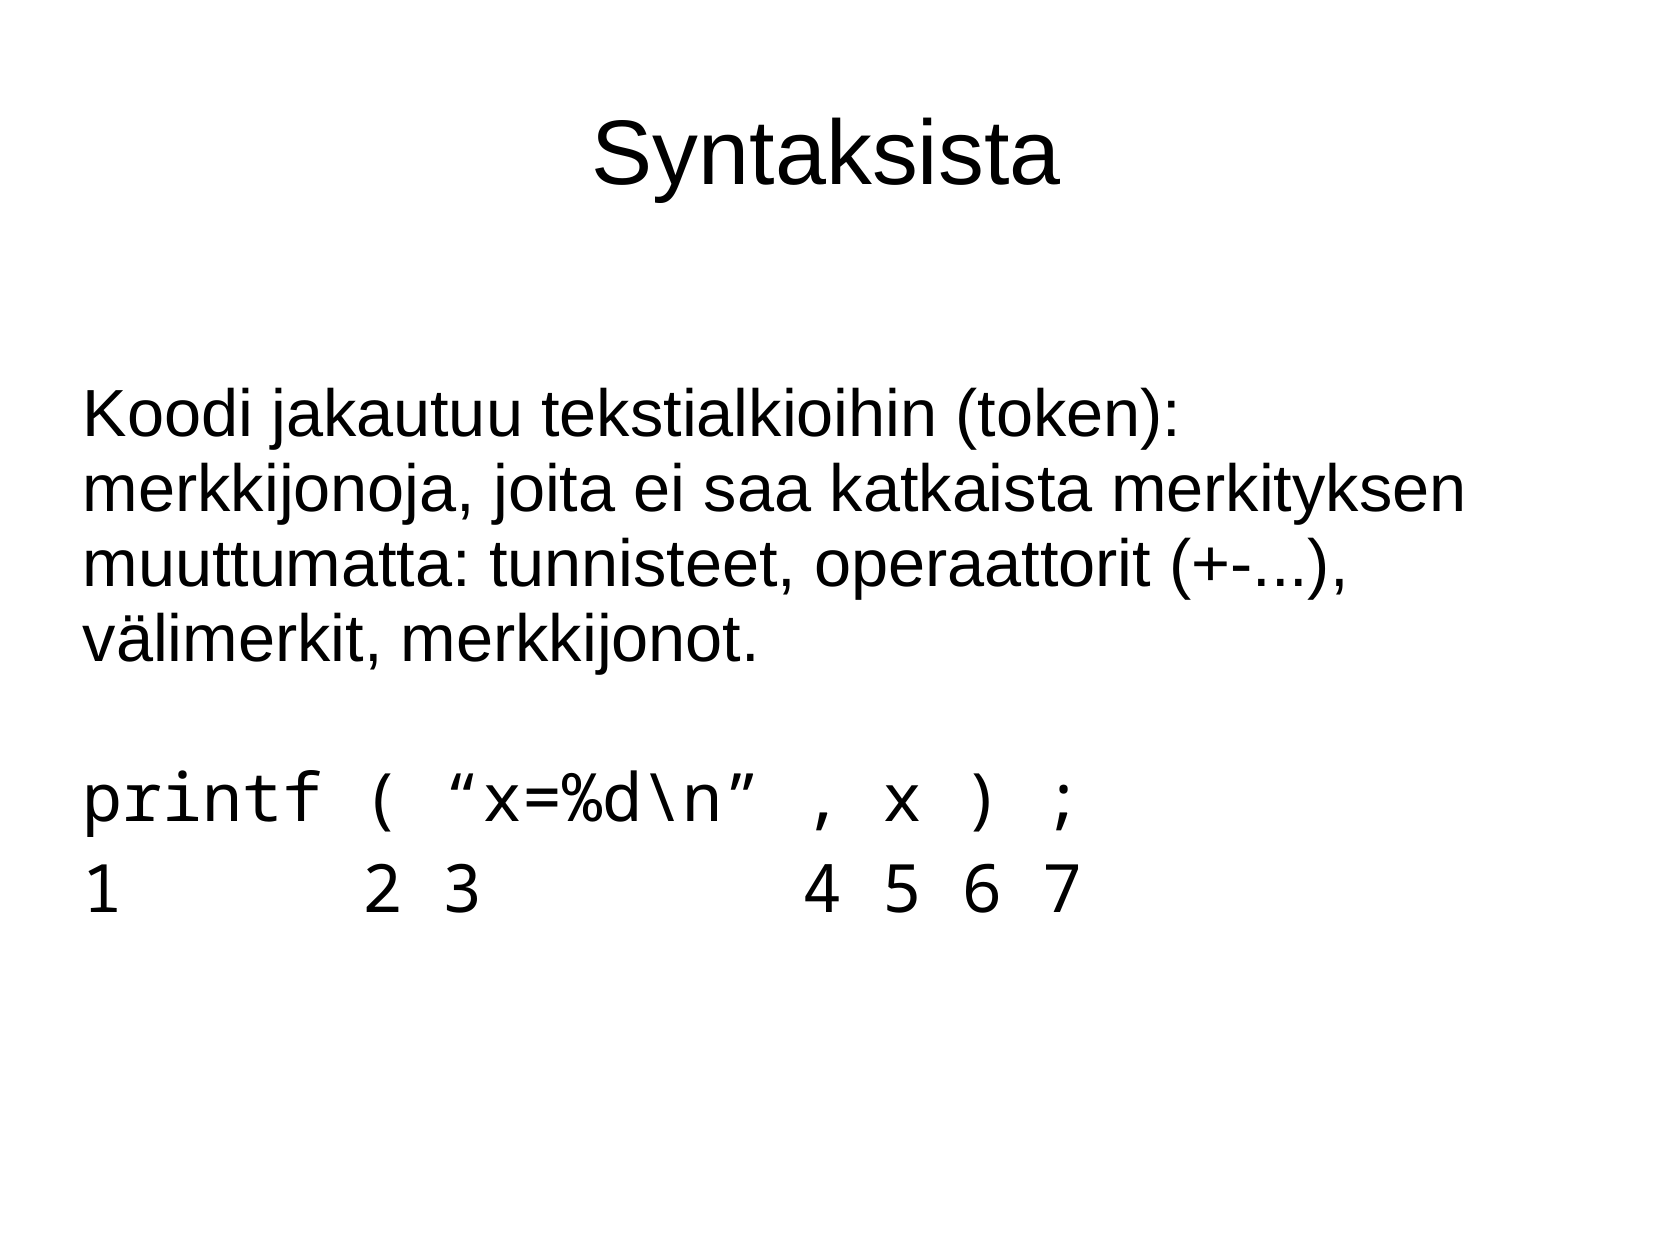

# Syntaksista
Koodi jakautuu tekstialkioihin (token): merkkijonoja, joita ei saa katkaista merkityksen muuttumatta: tunnisteet, operaattorit (+-...), välimerkit, merkkijonot.
printf ( “x=%d\n” , x ) ;
1 2 3 4 5 6 7